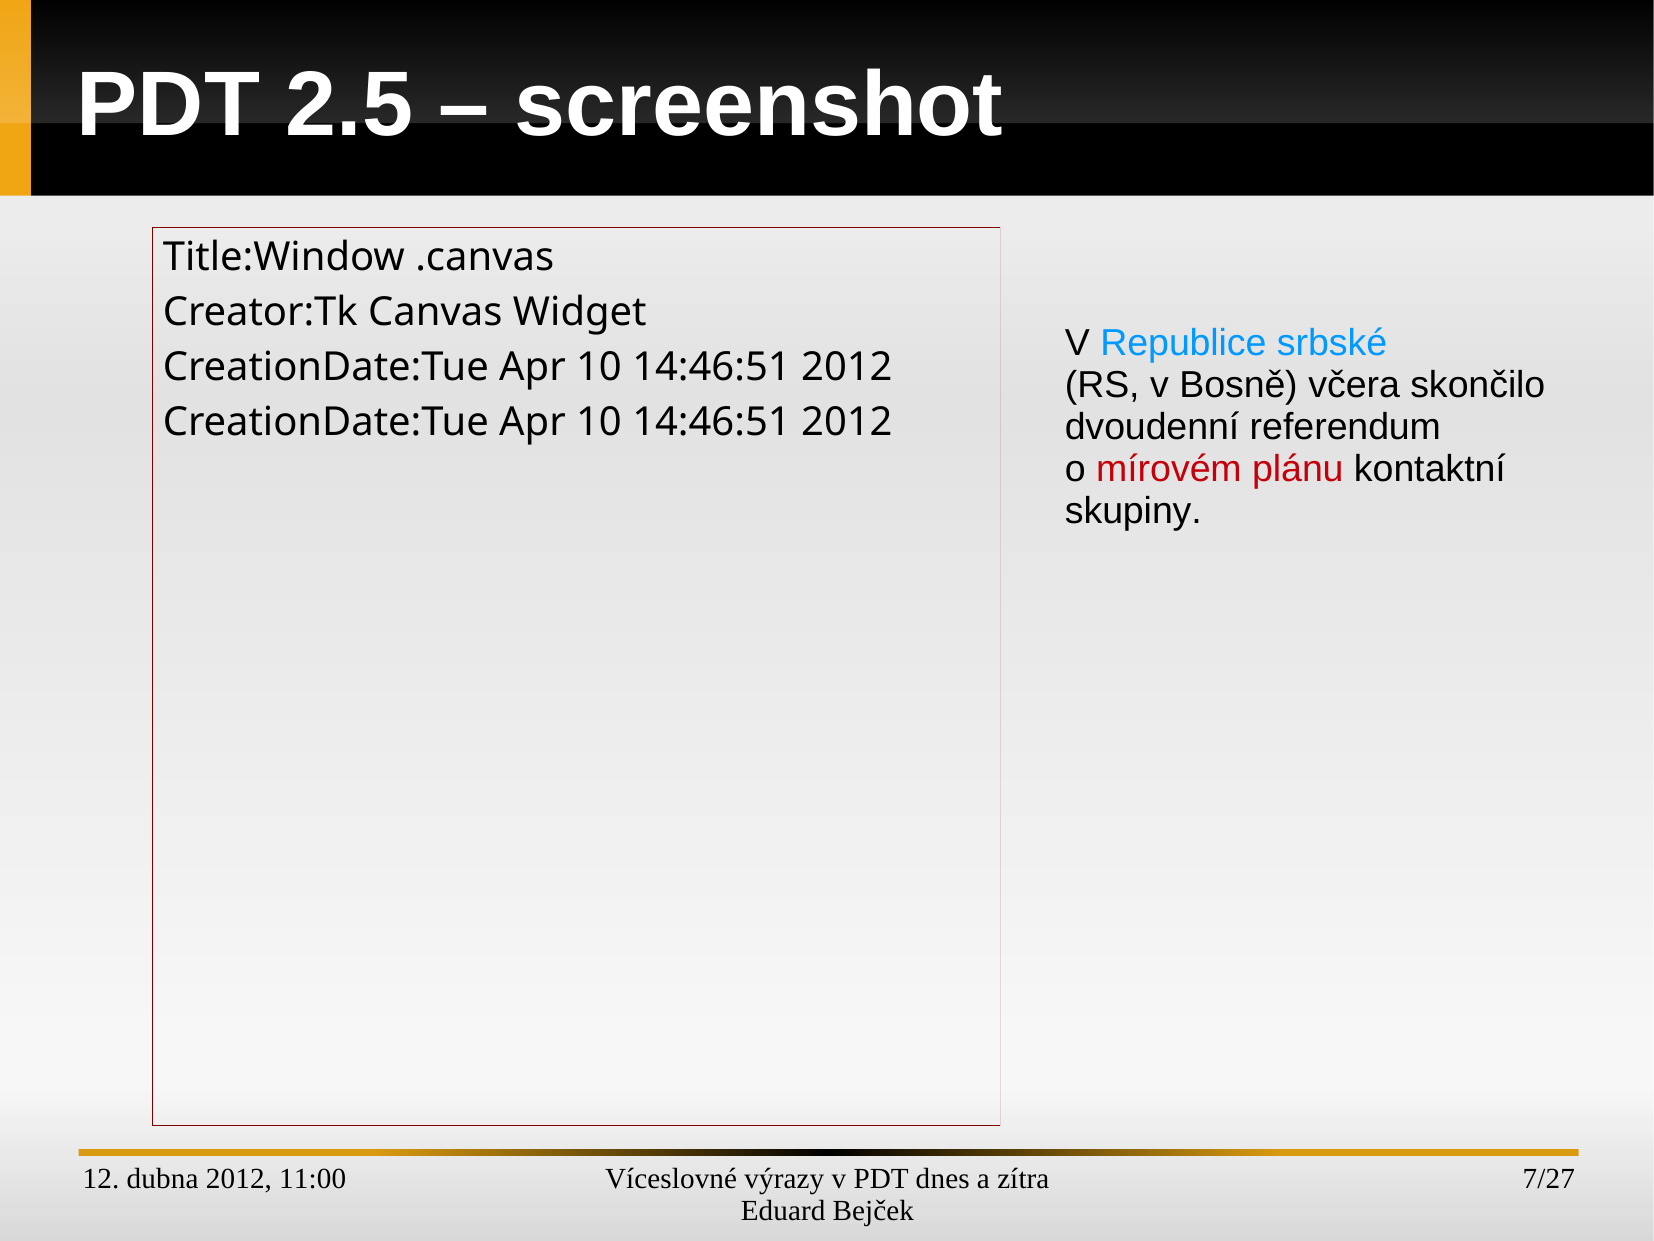

# PDT 2.5 – screenshot
V Republice srbské
(RS, v Bosně) včera skončilo dvoudenní referendum
o mírovém plánu kontaktní skupiny.
12. dubna 2012, 11:00
Víceslovné výrazy v PDT dnes a zítra
7